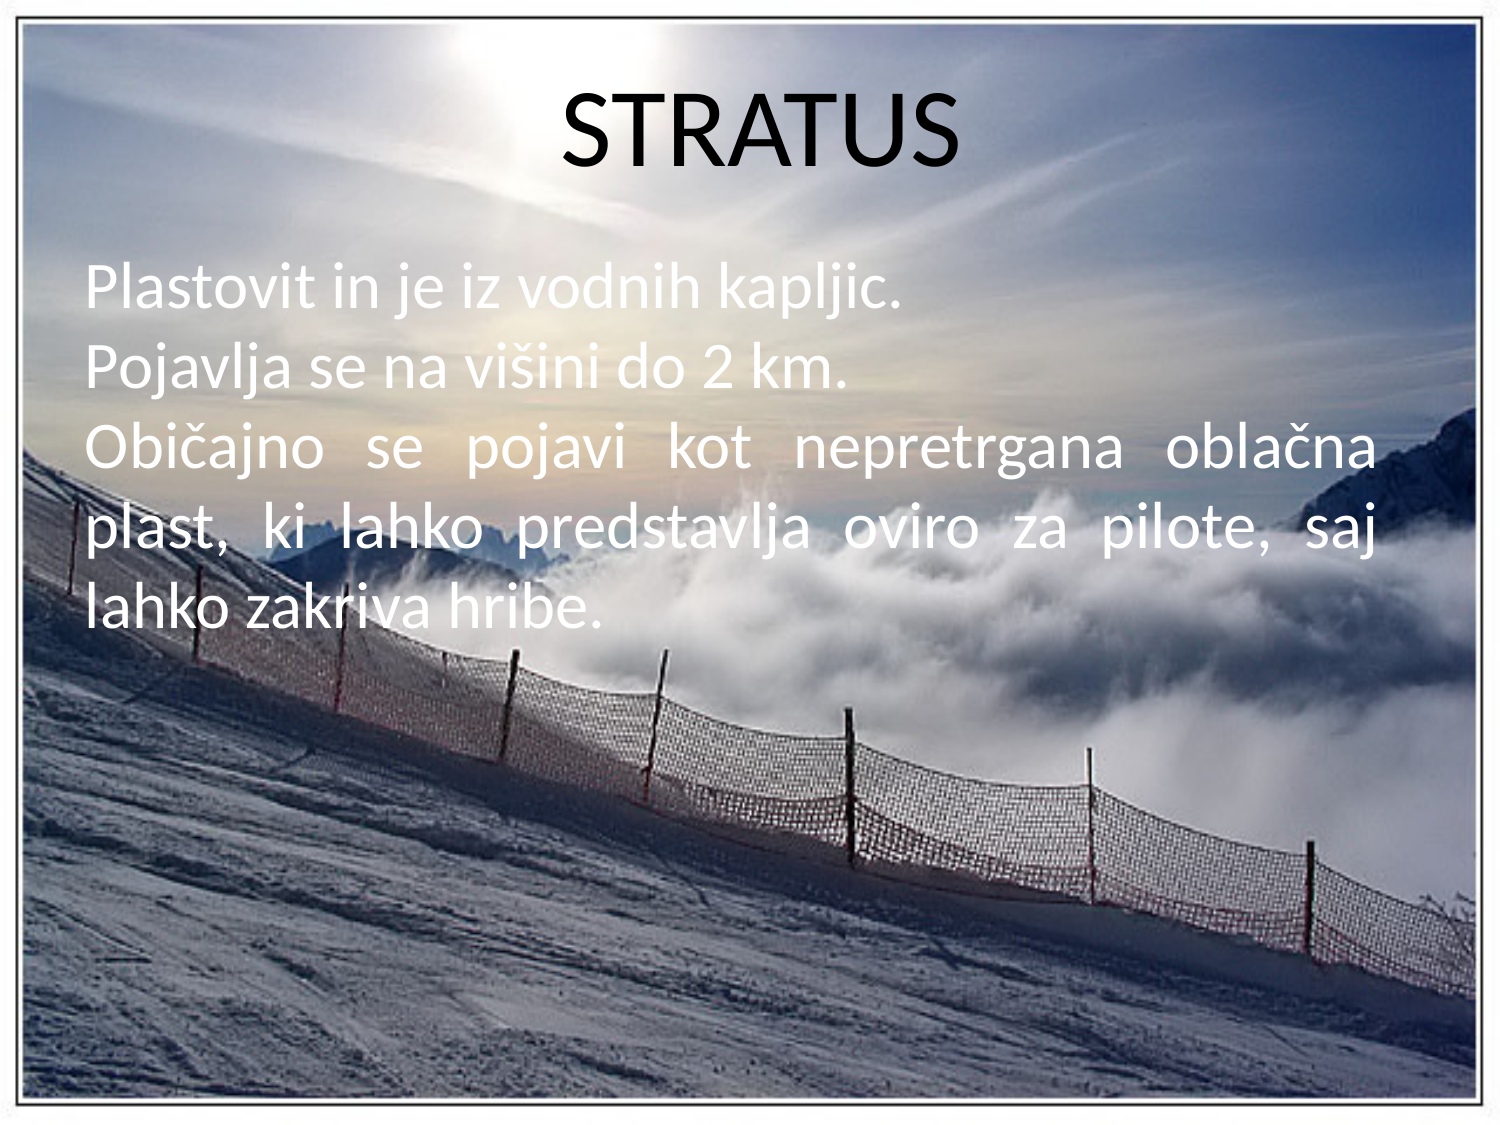

#
STRATUS
Plastovit in je iz vodnih kapljic.
Pojavlja se na višini do 2 km.
Običajno se pojavi kot nepretrgana oblačna plast, ki lahko predstavlja oviro za pilote, saj lahko zakriva hribe.